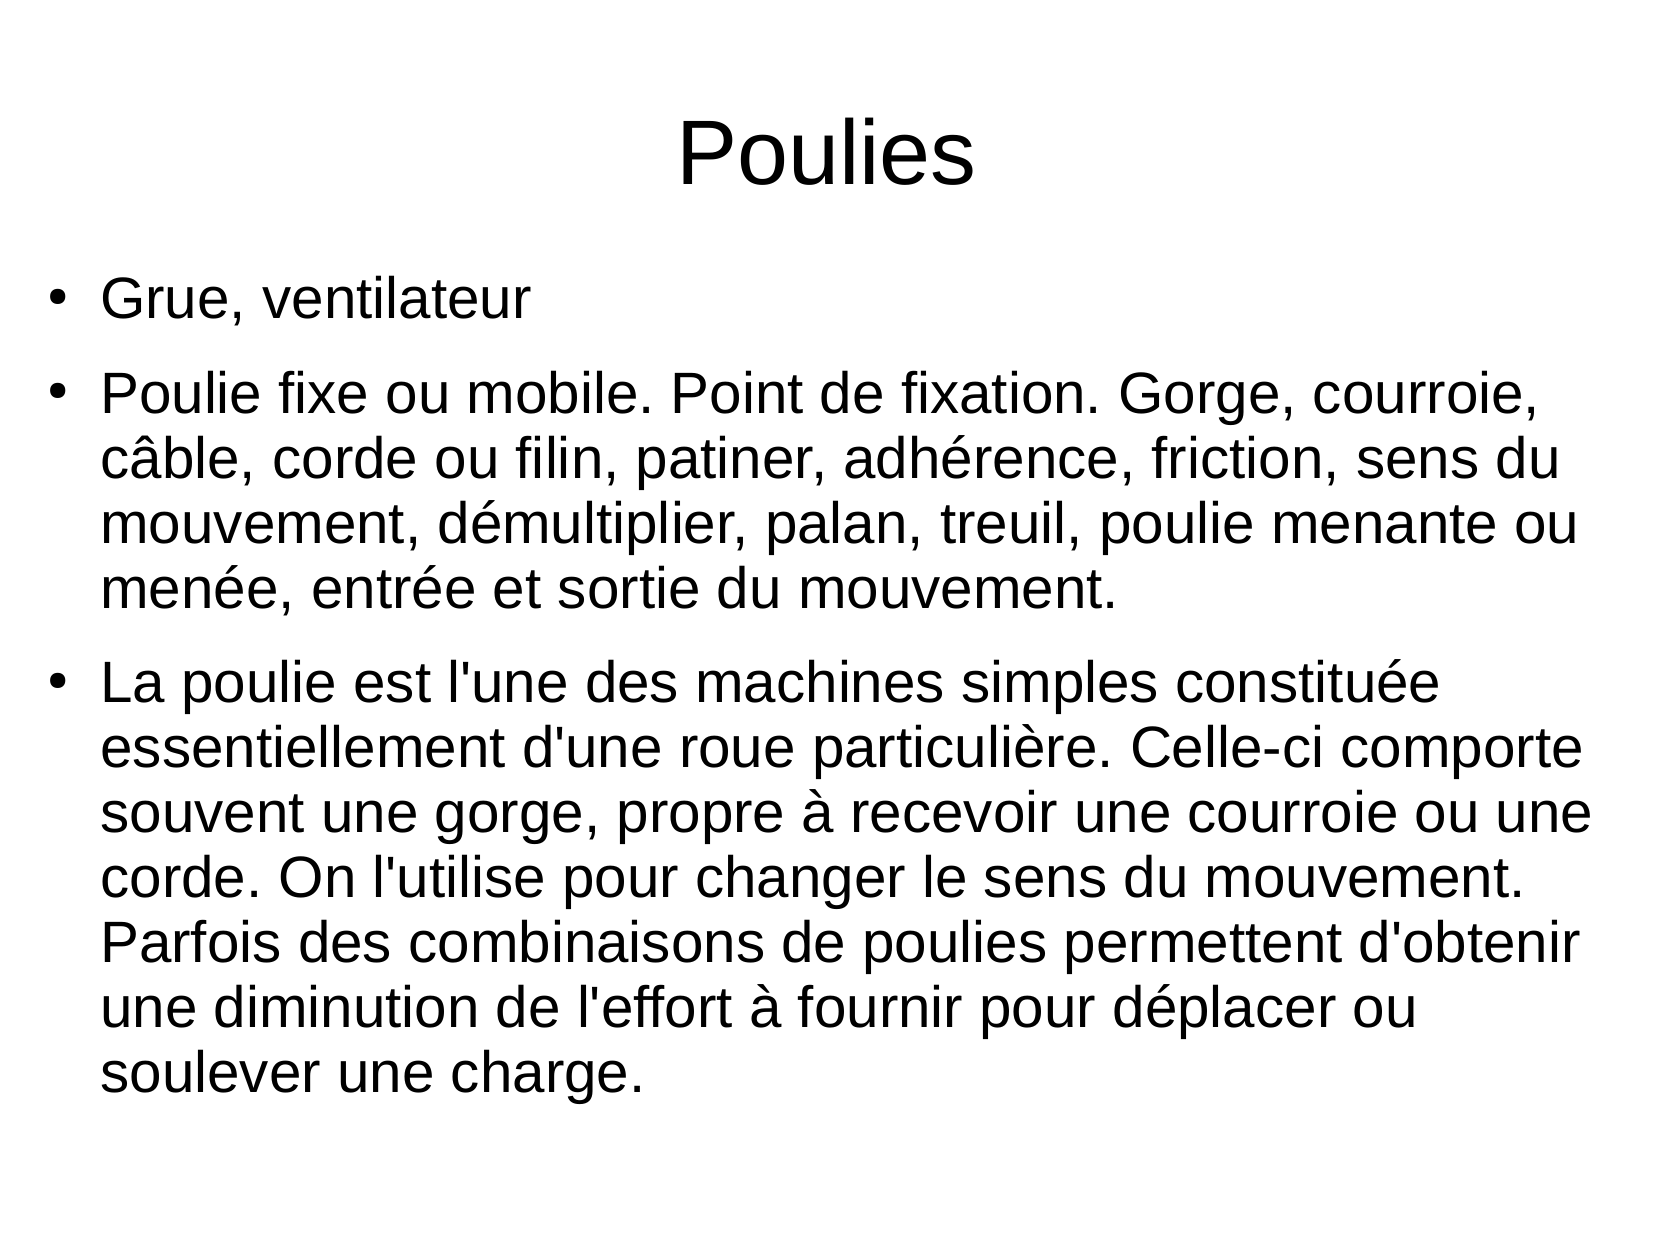

# Poulies
Grue, ventilateur
Poulie fixe ou mobile. Point de fixation. Gorge, courroie, câble, corde ou filin, patiner, adhérence, friction, sens du mouvement, démultiplier, palan, treuil, poulie menante ou menée, entrée et sortie du mouvement.
La poulie est l'une des machines simples constituée essentiellement d'une roue particulière. Celle-ci comporte souvent une gorge, propre à recevoir une courroie ou une corde. On l'utilise pour changer le sens du mouvement. Parfois des combinaisons de poulies permettent d'obtenir une diminution de l'effort à fournir pour déplacer ou soulever une charge.